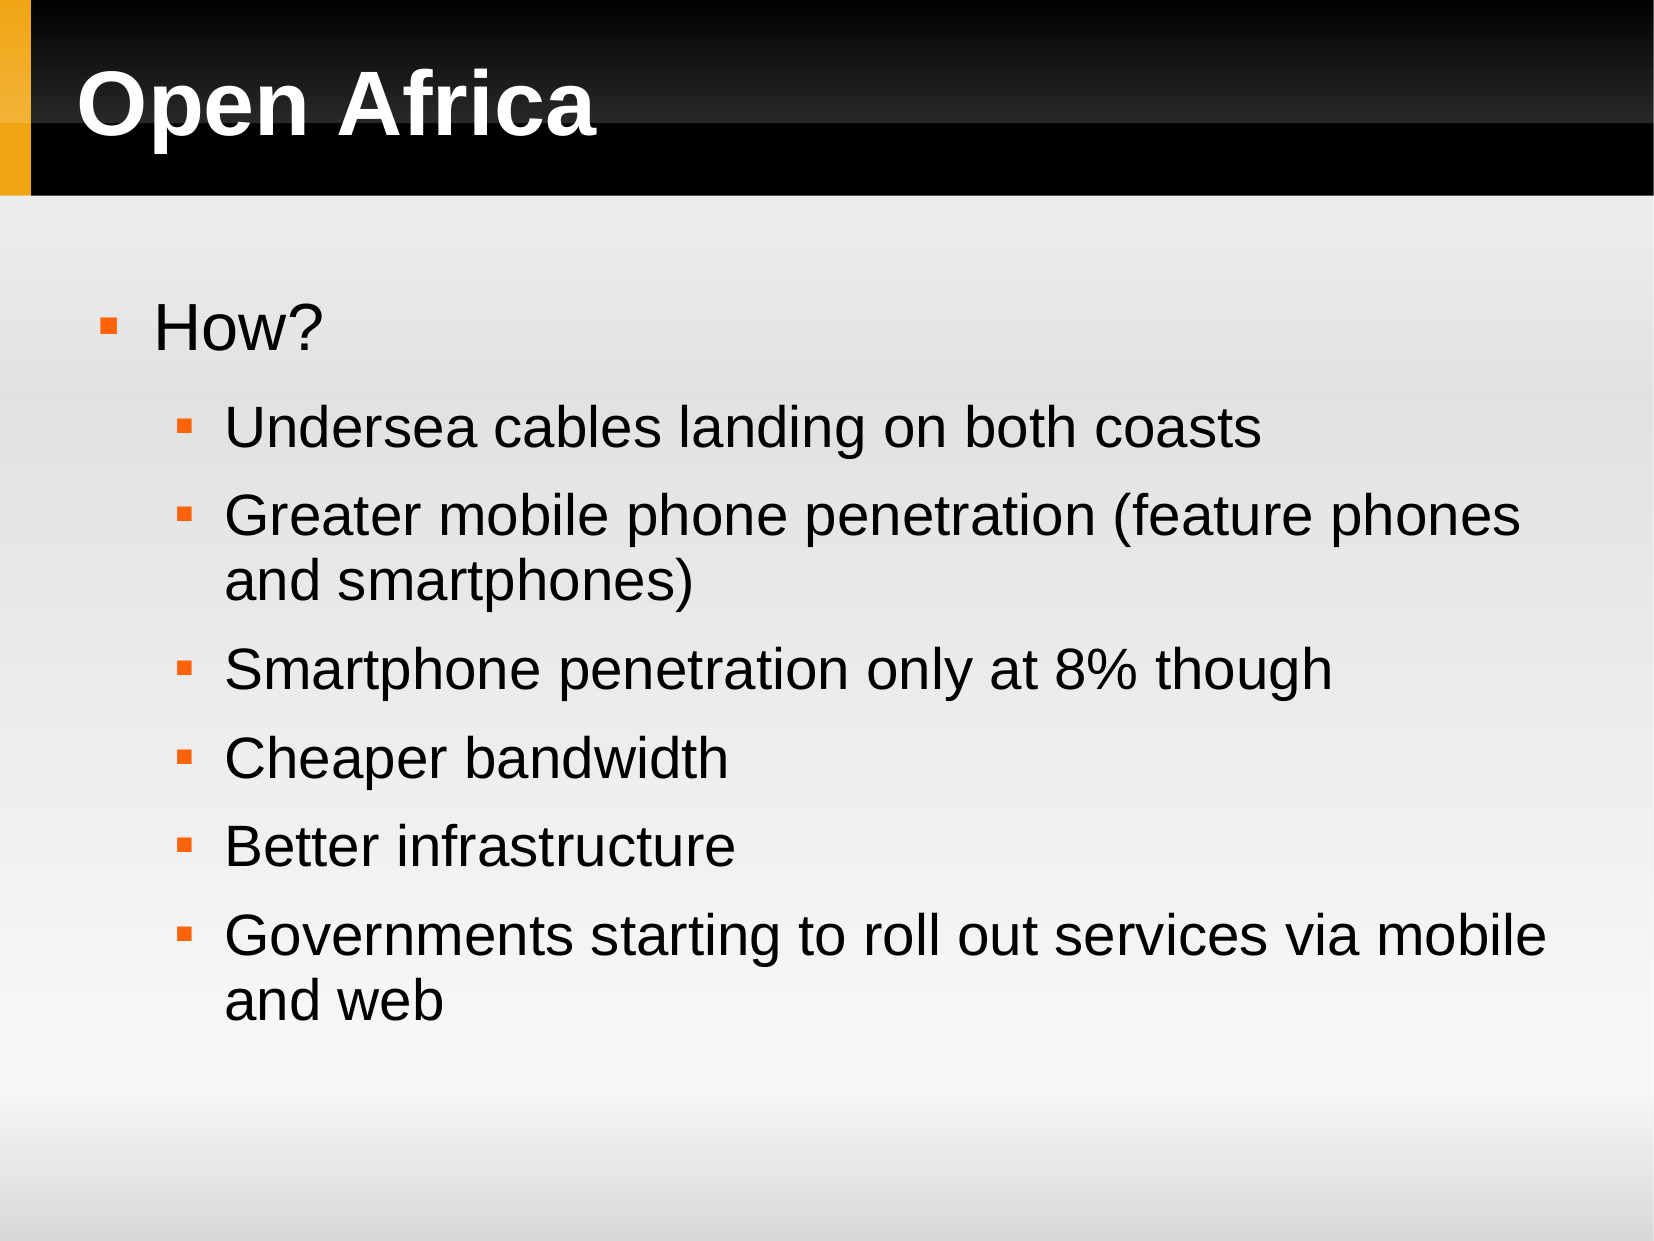

# Open Africa
How?
Undersea cables landing on both coasts
Greater mobile phone penetration (feature phones and smartphones)
Smartphone penetration only at 8% though
Cheaper bandwidth
Better infrastructure
Governments starting to roll out services via mobile and web